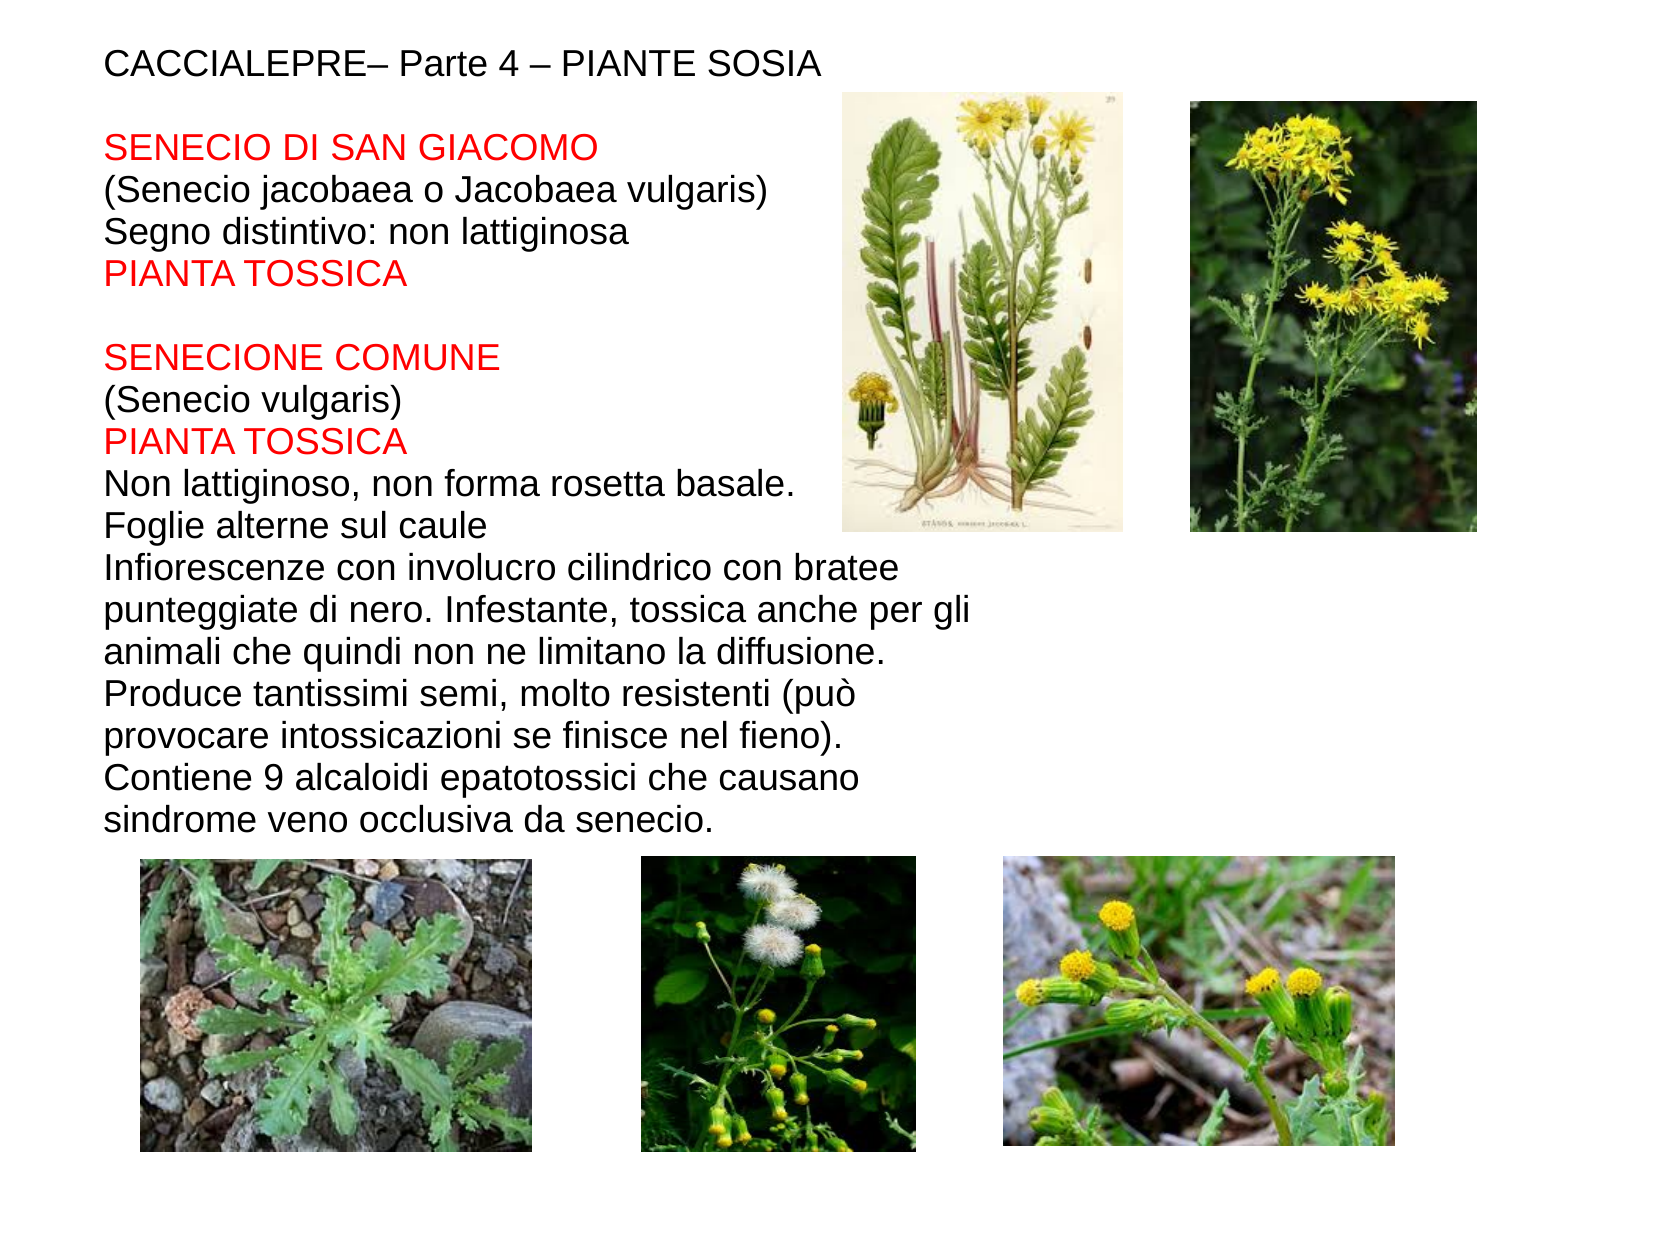

CACCIALEPRE– Parte 4 – PIANTE SOSIA
SENECIO DI SAN GIACOMO
(Senecio jacobaea o Jacobaea vulgaris)
Segno distintivo: non lattiginosa
PIANTA TOSSICA
SENECIONE COMUNE
(Senecio vulgaris)
PIANTA TOSSICA
Non lattiginoso, non forma rosetta basale.
Foglie alterne sul caule
Infiorescenze con involucro cilindrico con bratee punteggiate di nero. Infestante, tossica anche per gli animali che quindi non ne limitano la diffusione.
Produce tantissimi semi, molto resistenti (può provocare intossicazioni se finisce nel fieno).
Contiene 9 alcaloidi epatotossici che causano sindrome veno occlusiva da senecio.